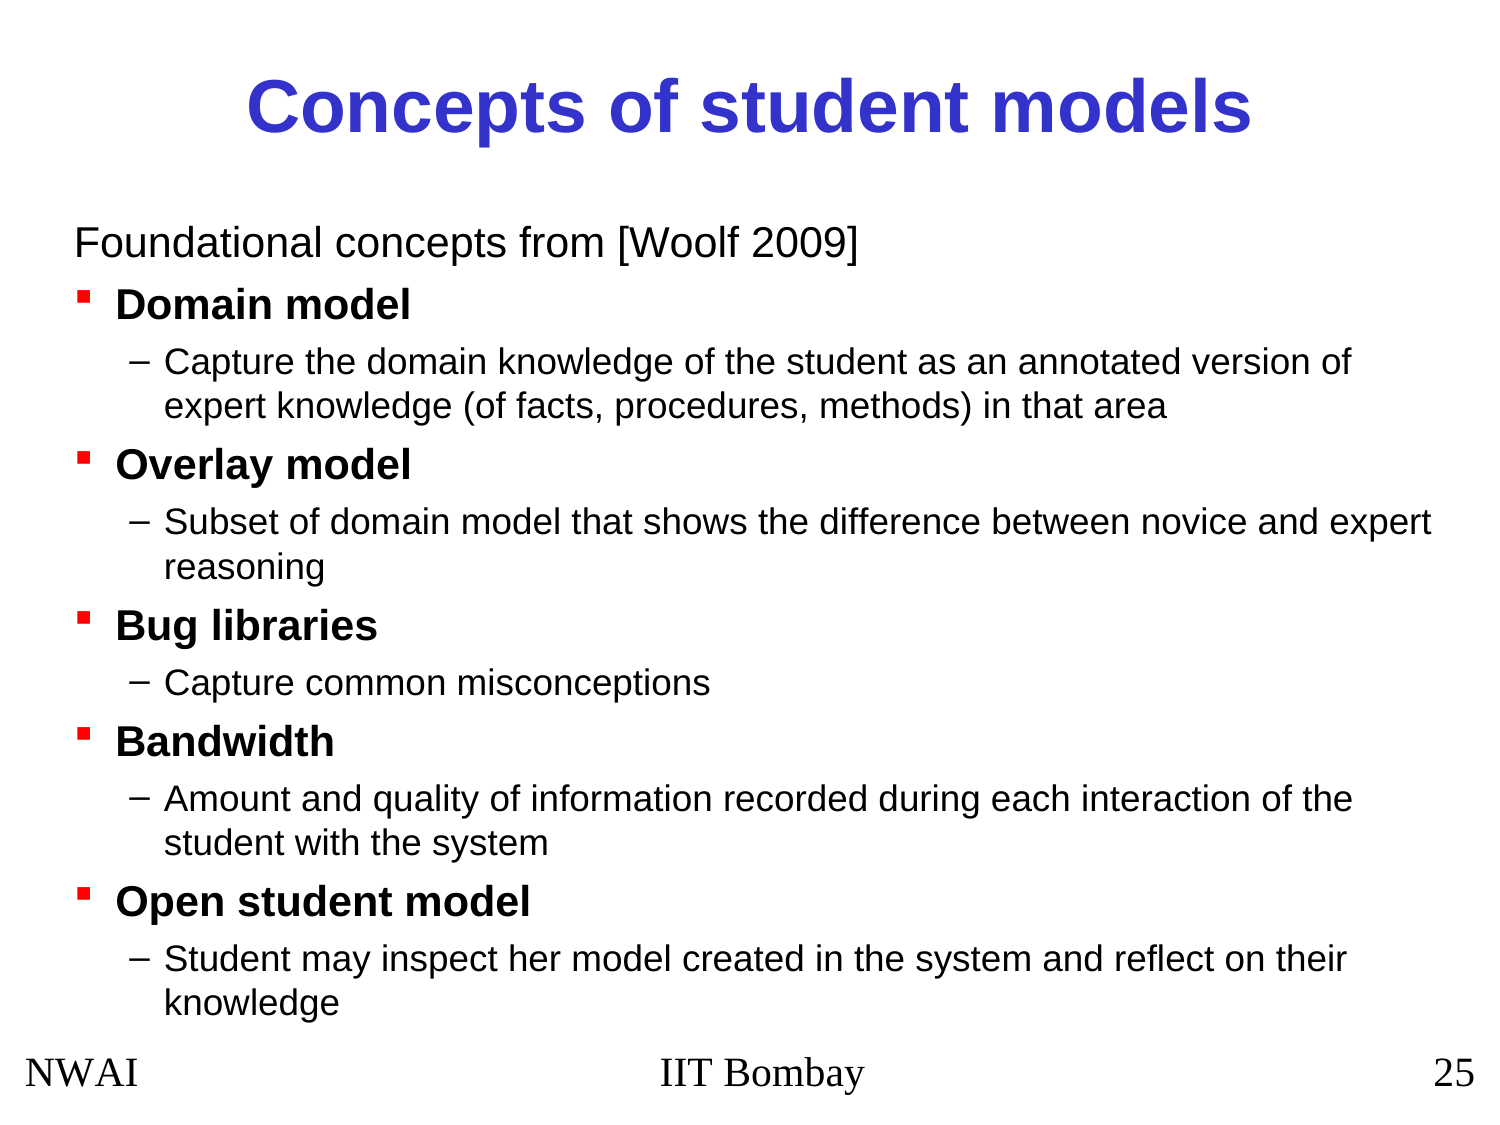

# Concepts of student models
Foundational concepts from [Woolf 2009]
Domain model
Capture the domain knowledge of the student as an annotated version of expert knowledge (of facts, procedures, methods) in that area
Overlay model
Subset of domain model that shows the difference between novice and expert reasoning
Bug libraries
Capture common misconceptions
Bandwidth
Amount and quality of information recorded during each interaction of the student with the system
Open student model
Student may inspect her model created in the system and reflect on their knowledge
NWAI
IIT Bombay
25